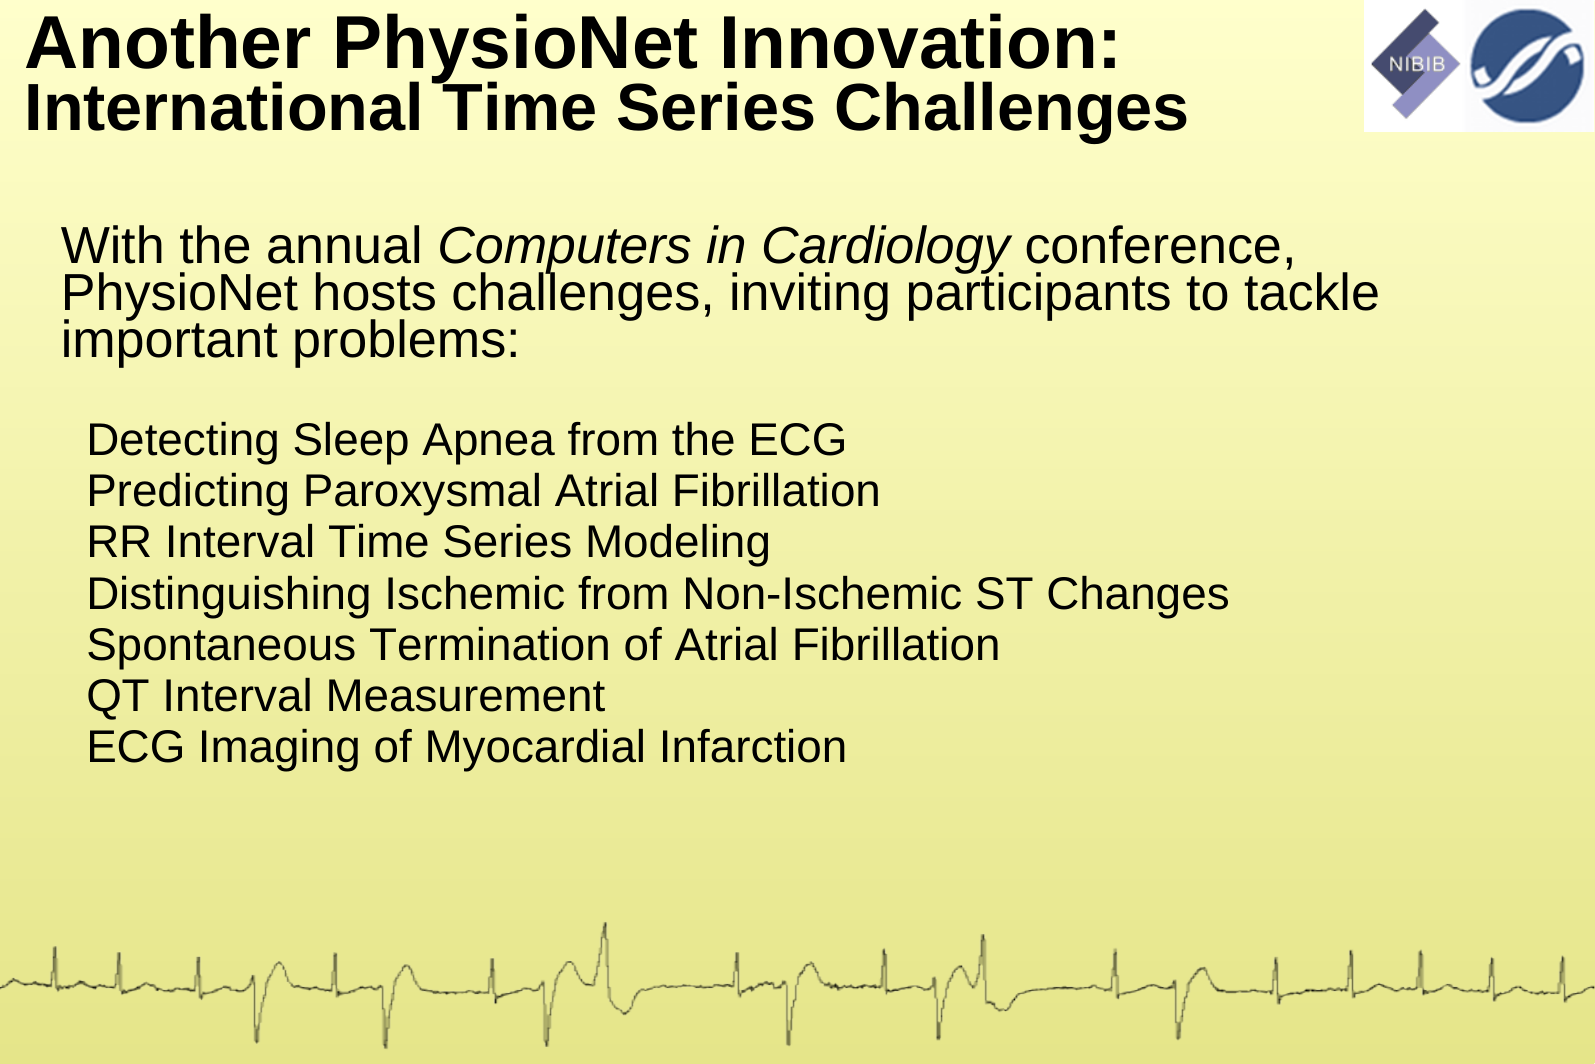

Another PhysioNet Innovation:
International Time Series Challenges
With the annual Computers in Cardiology conference, PhysioNet hosts challenges, inviting participants to tackle important problems:
 Detecting Sleep Apnea from the ECG
 Predicting Paroxysmal Atrial Fibrillation
 RR Interval Time Series Modeling
 Distinguishing Ischemic from Non-Ischemic ST Changes
 Spontaneous Termination of Atrial Fibrillation
 QT Interval Measurement
 ECG Imaging of Myocardial Infarction